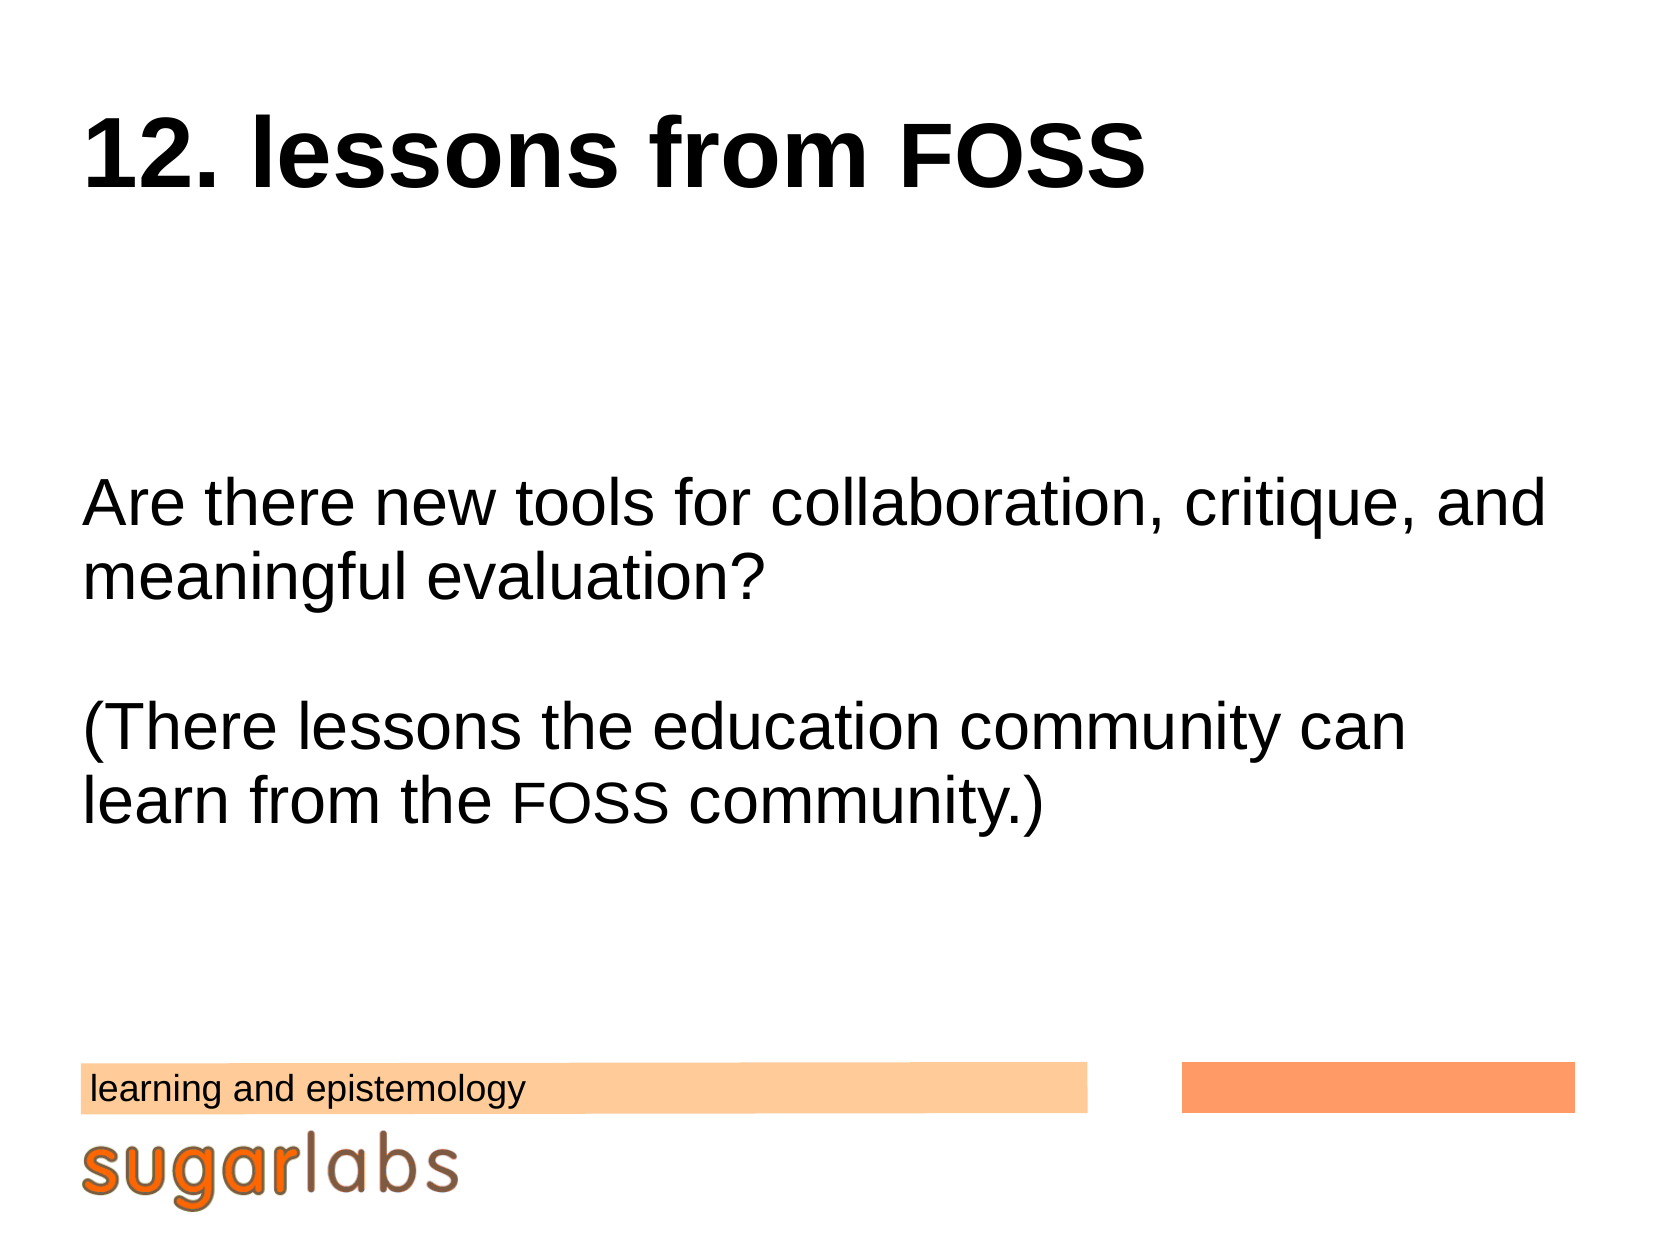

# 12. lessons from FOSS
Are there new tools for collaboration, critique, and meaningful evaluation?
(There lessons the education community can learn from the FOSS community.)
learning and epistemology